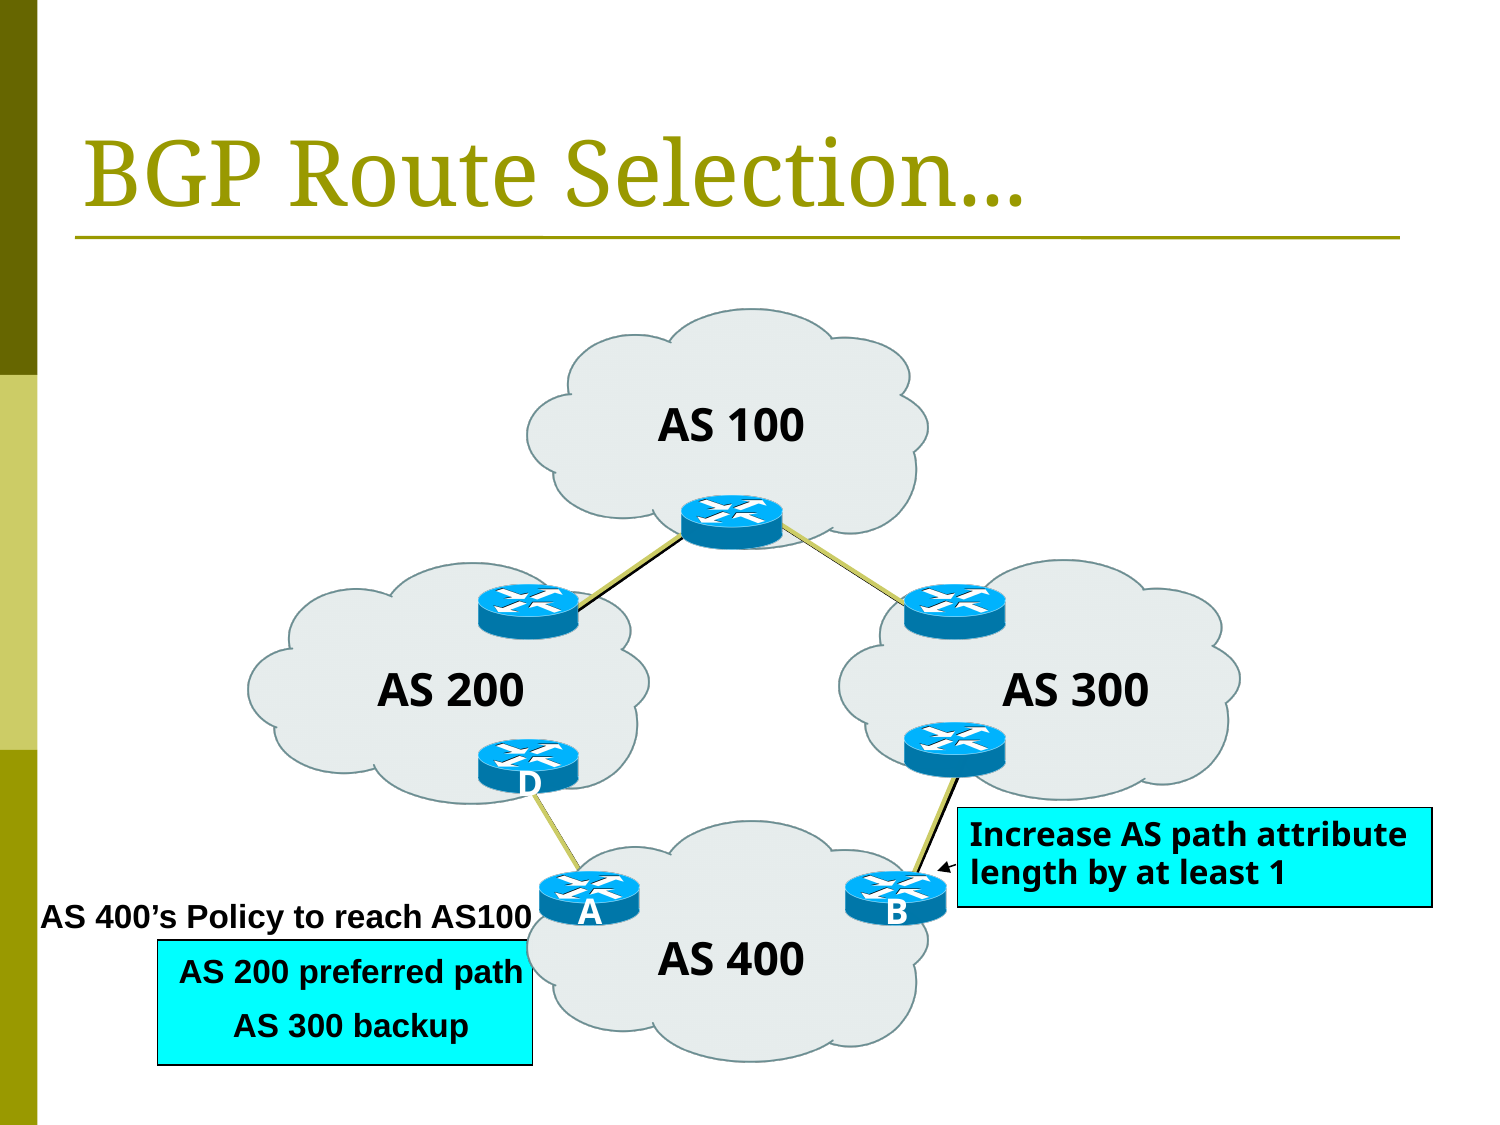

# BGP Route Selection...
AS 100
AS 300
AS 200
D
Increase AS path attribute length by at least 1
A
B
AS 400’s Policy to reach AS100
	 AS 200 preferred path
	 AS 300 backup
AS 400